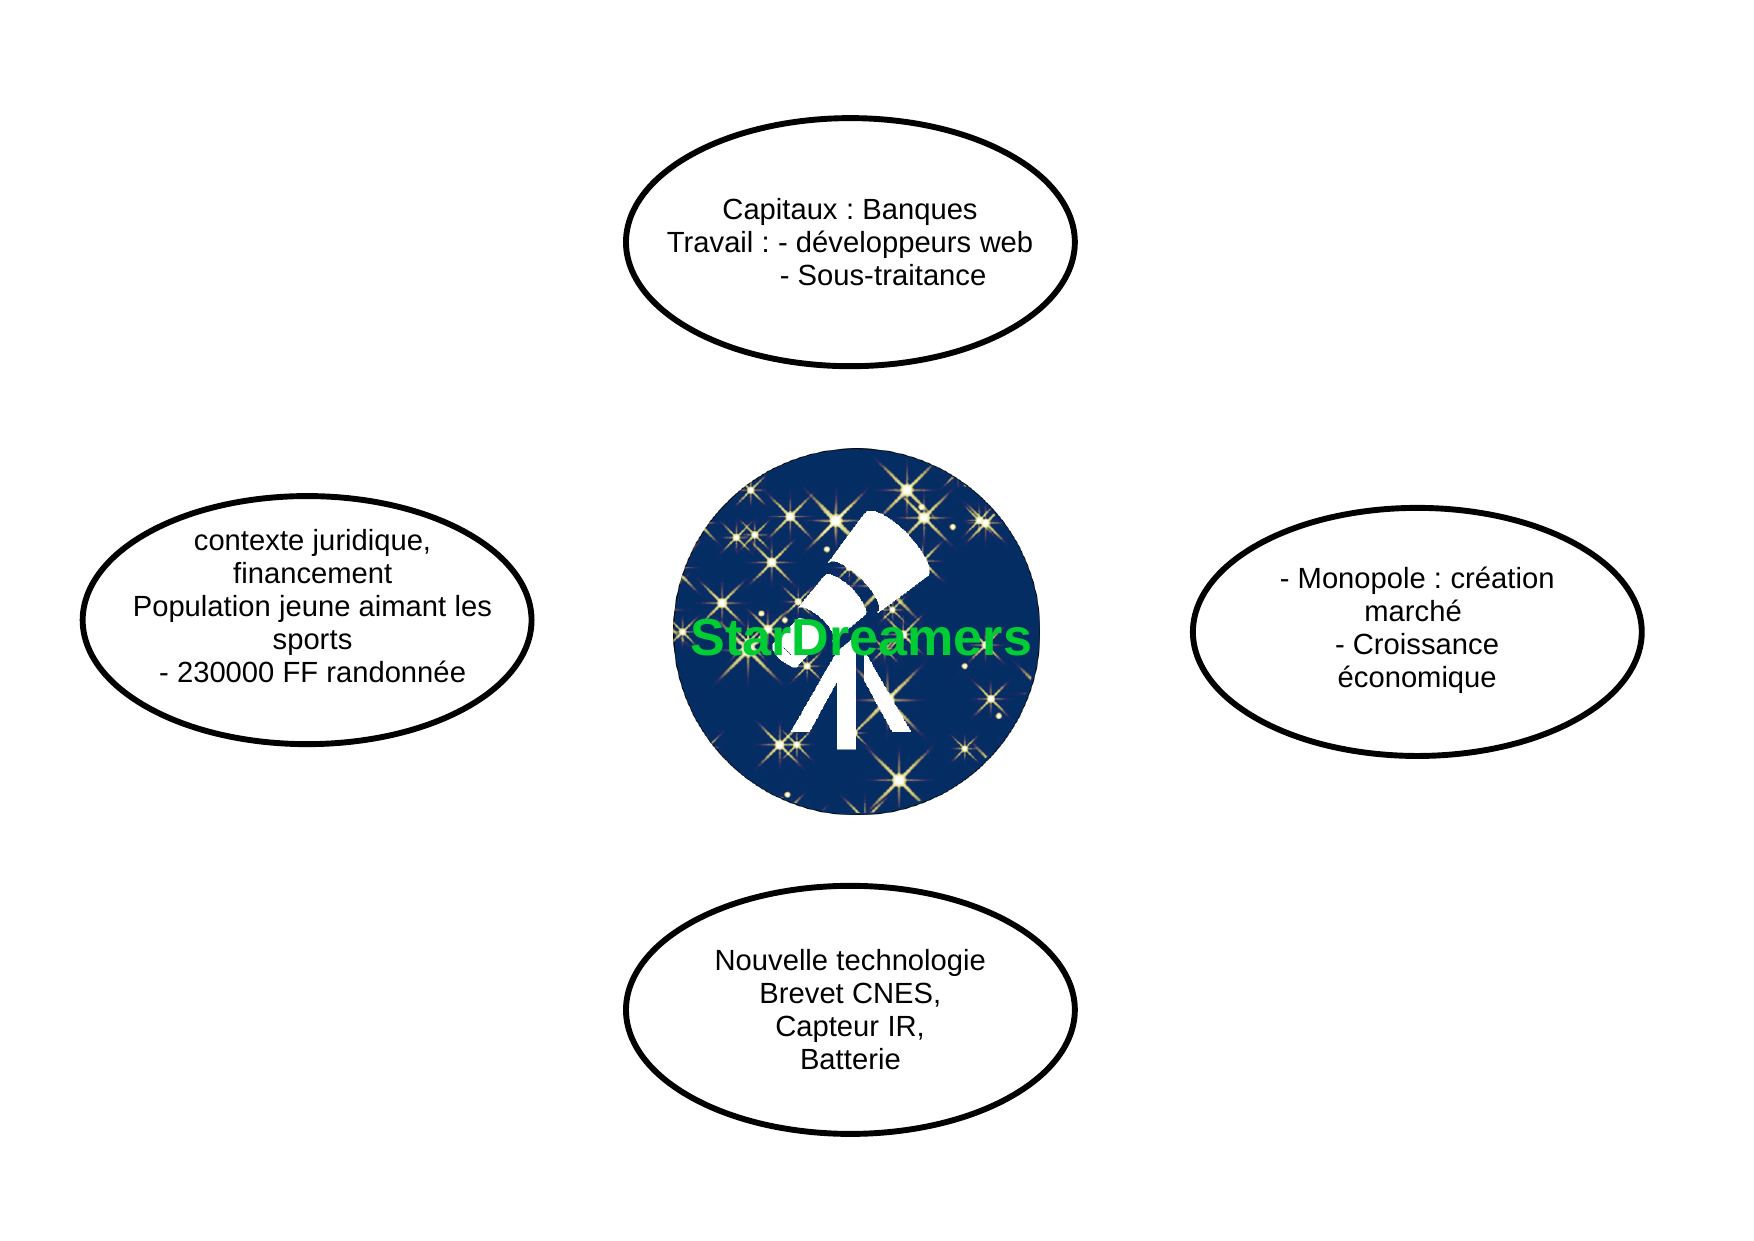

Capitaux : Banques
Travail : - développeurs web
 - Sous-traitance
contexte juridique, financement
Population jeune aimant les sports
- 230000 FF randonnée
- Monopole : création marché
- Croissance économique
 StarDreamers
Nouvelle technologie
Brevet CNES,
Capteur IR,
Batterie